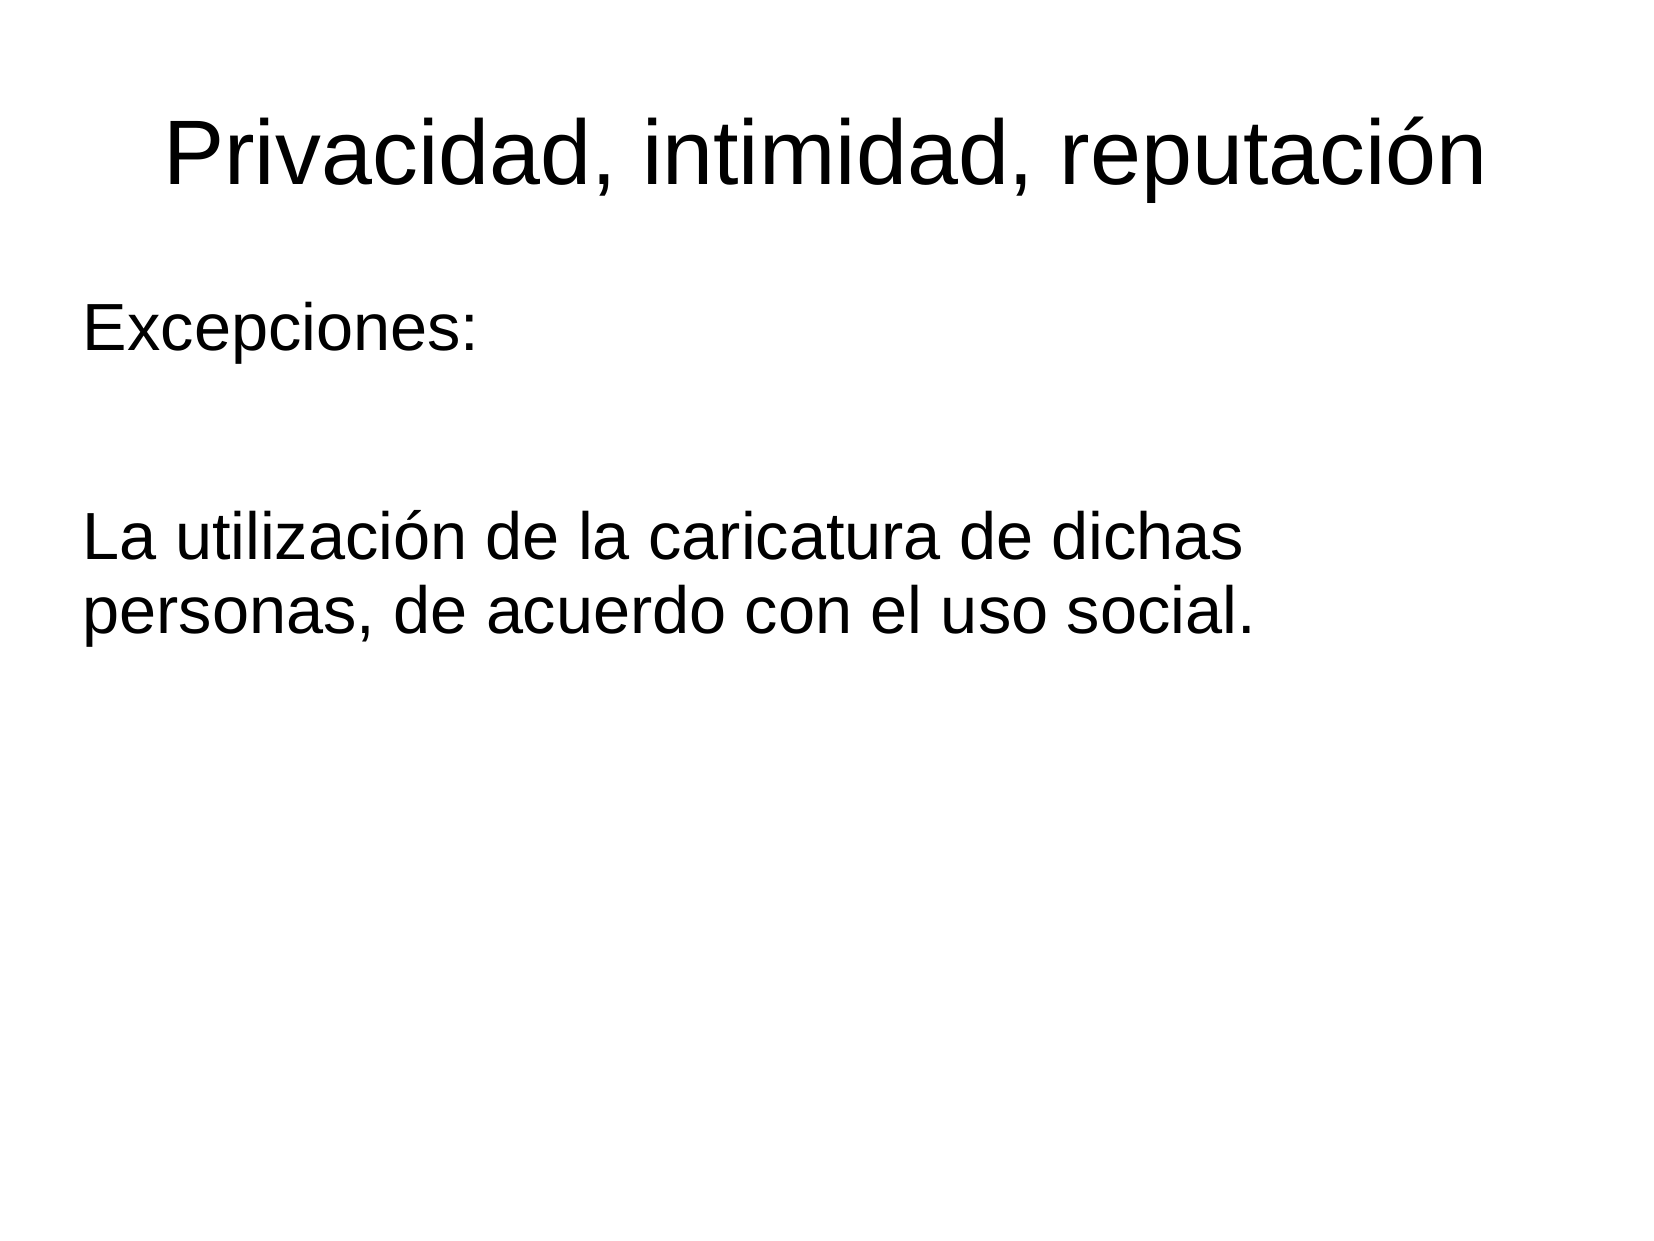

# Privacidad, intimidad, reputación
Excepciones:
La utilización de la caricatura de dichas personas, de acuerdo con el uso social.